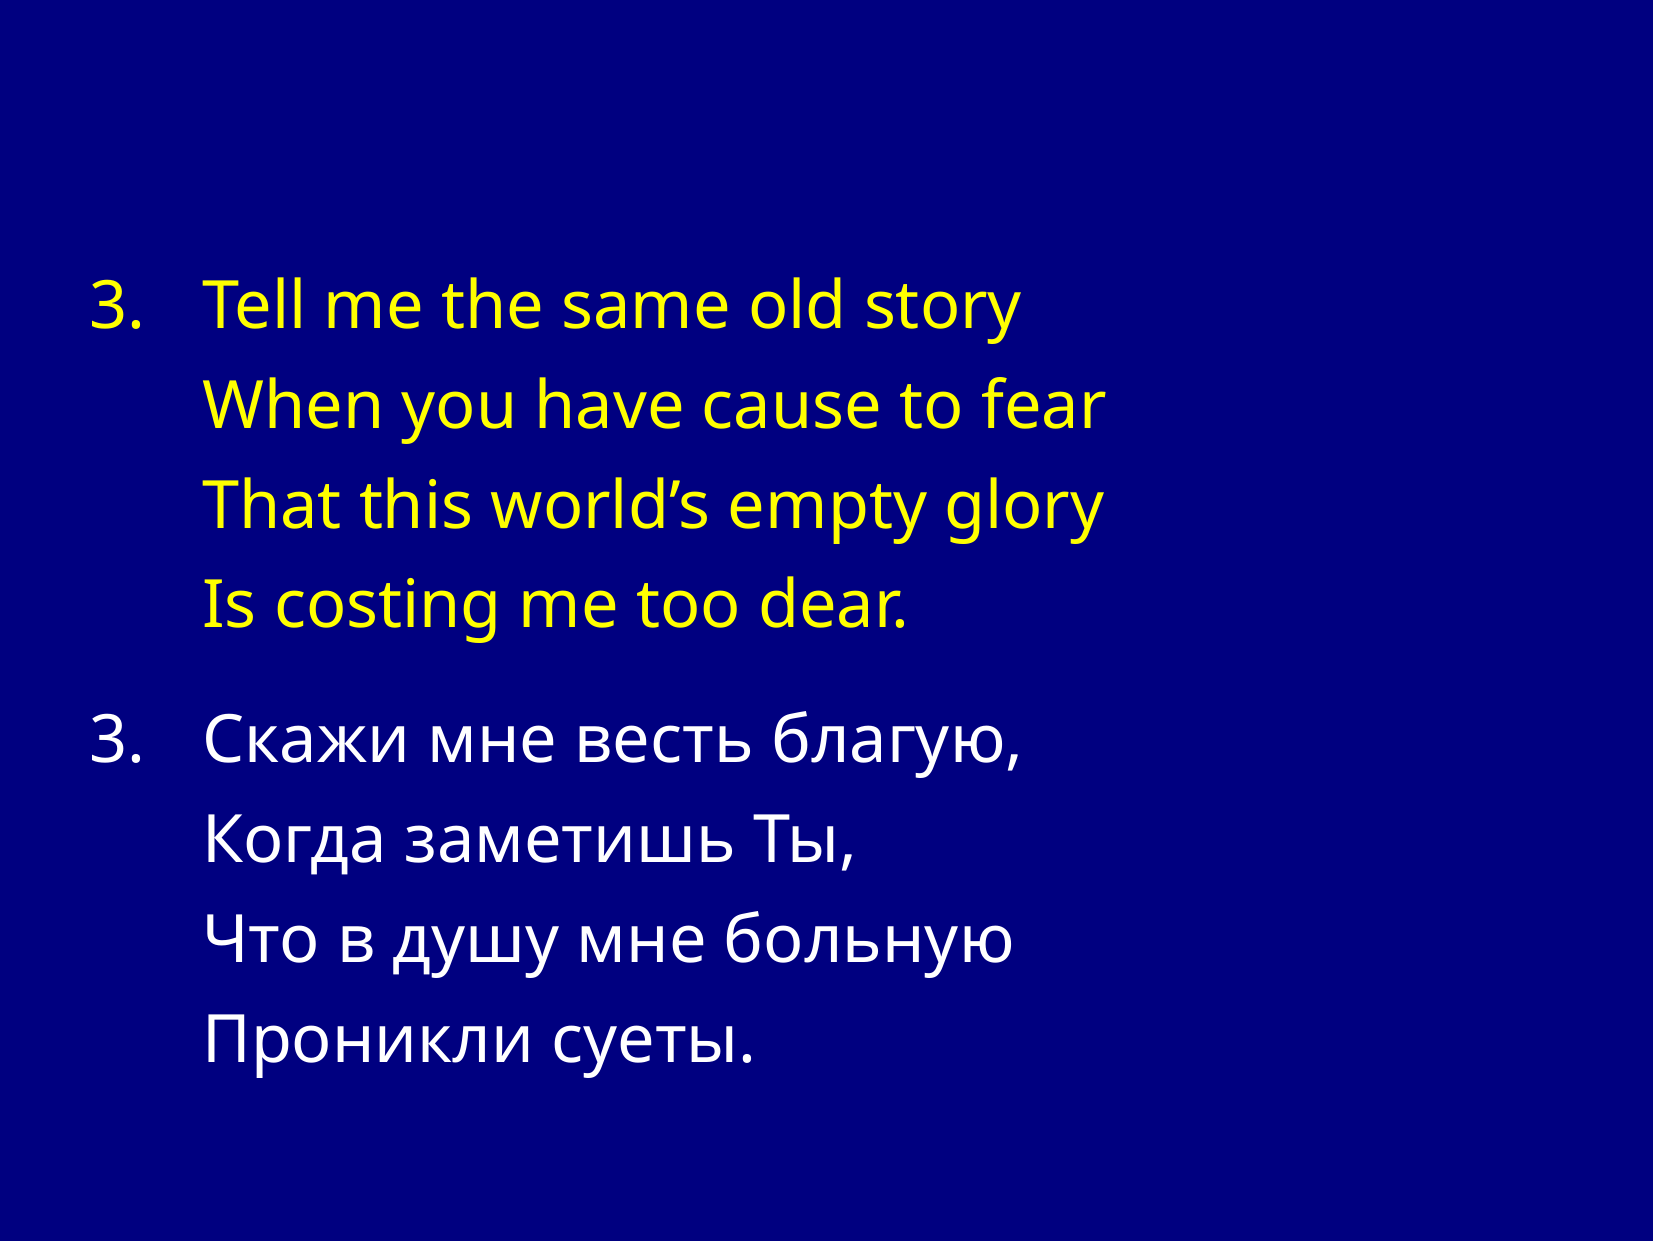

3.	Tell me the same old story
	When you have cause to fear
	That this world’s empty glory
	Is costing me too dear.
3.	Скажи мне весть благую,
	Когда заметишь Ты,
	Что в душу мне больную
	Проникли суеты.